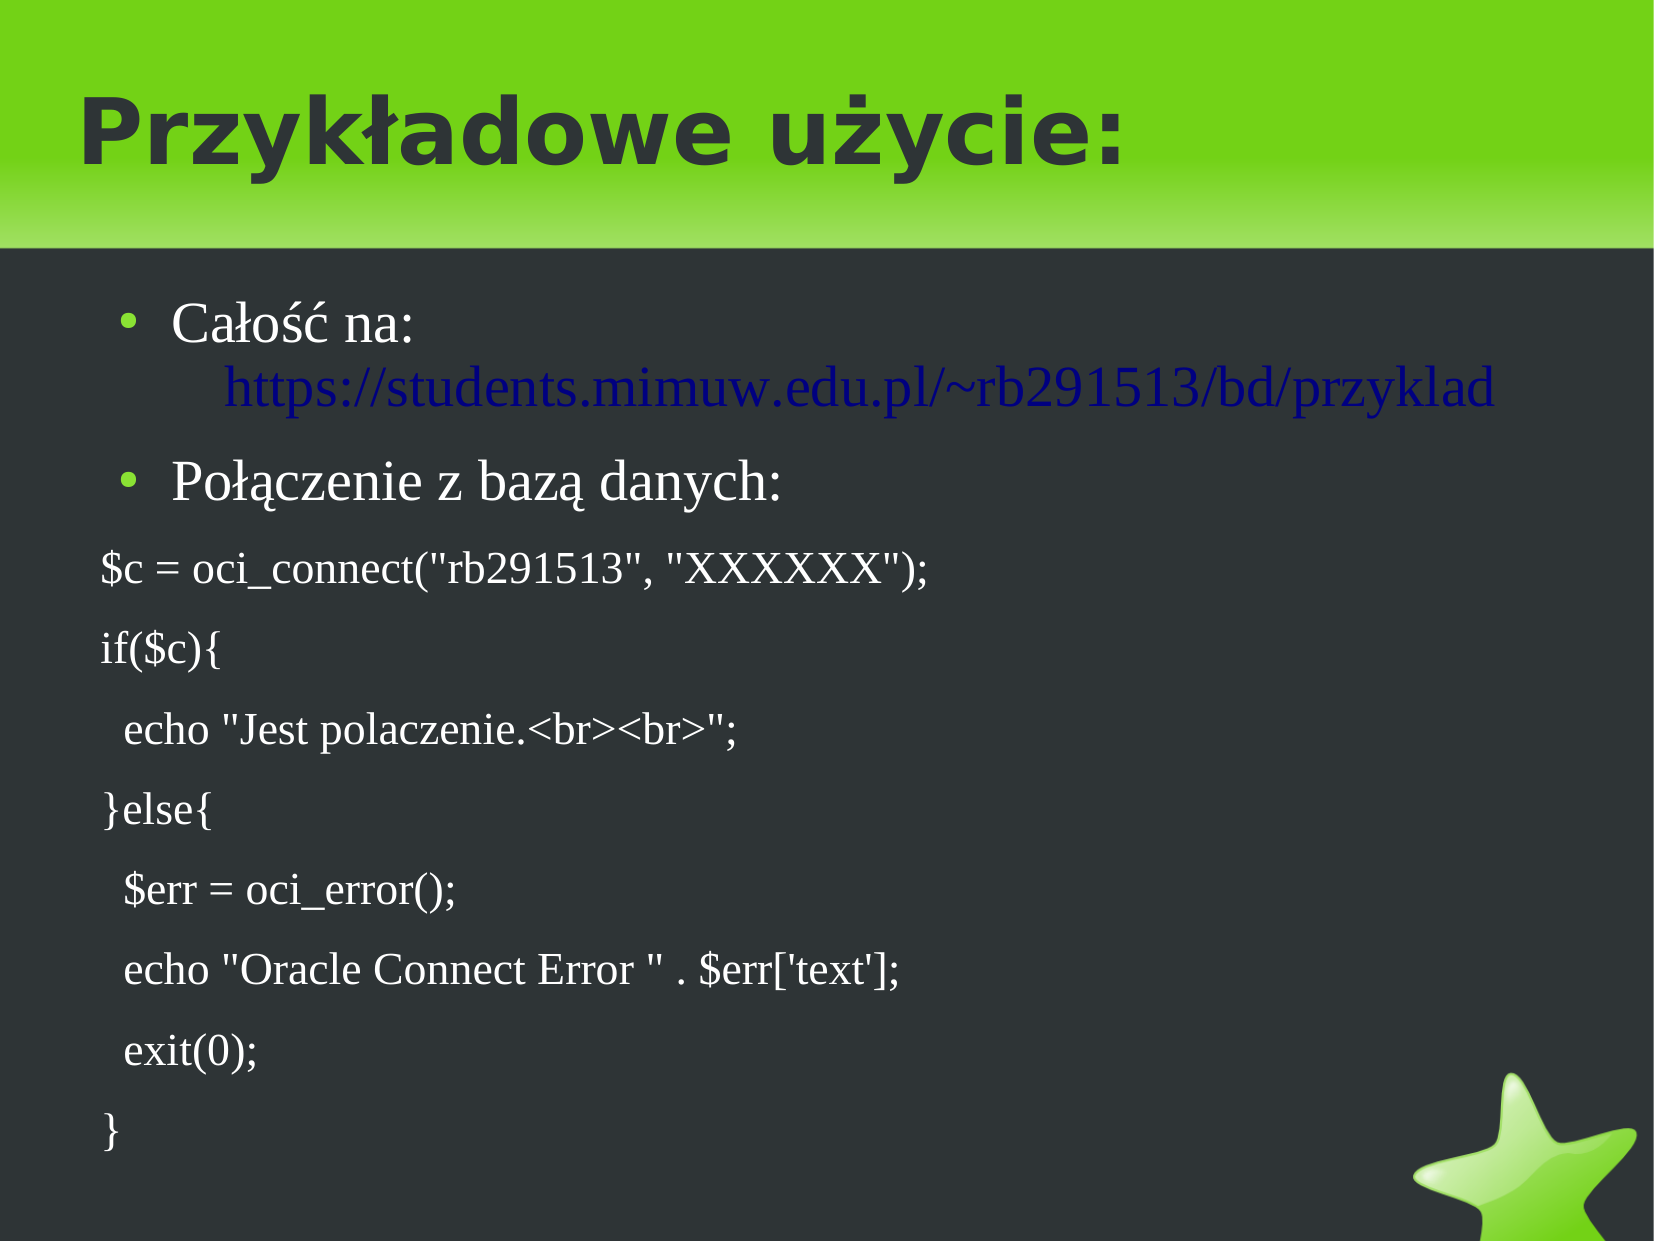

# Przykładowe użycie:
Całość na: https://students.mimuw.edu.pl/~rb291513/bd/przyklad
Połączenie z bazą danych:
$c = oci_connect("rb291513", "XXXXXX");
if($c){
 echo "Jest polaczenie.<br><br>";
}else{
 $err = oci_error();
 echo "Oracle Connect Error " . $err['text'];
 exit(0);
}